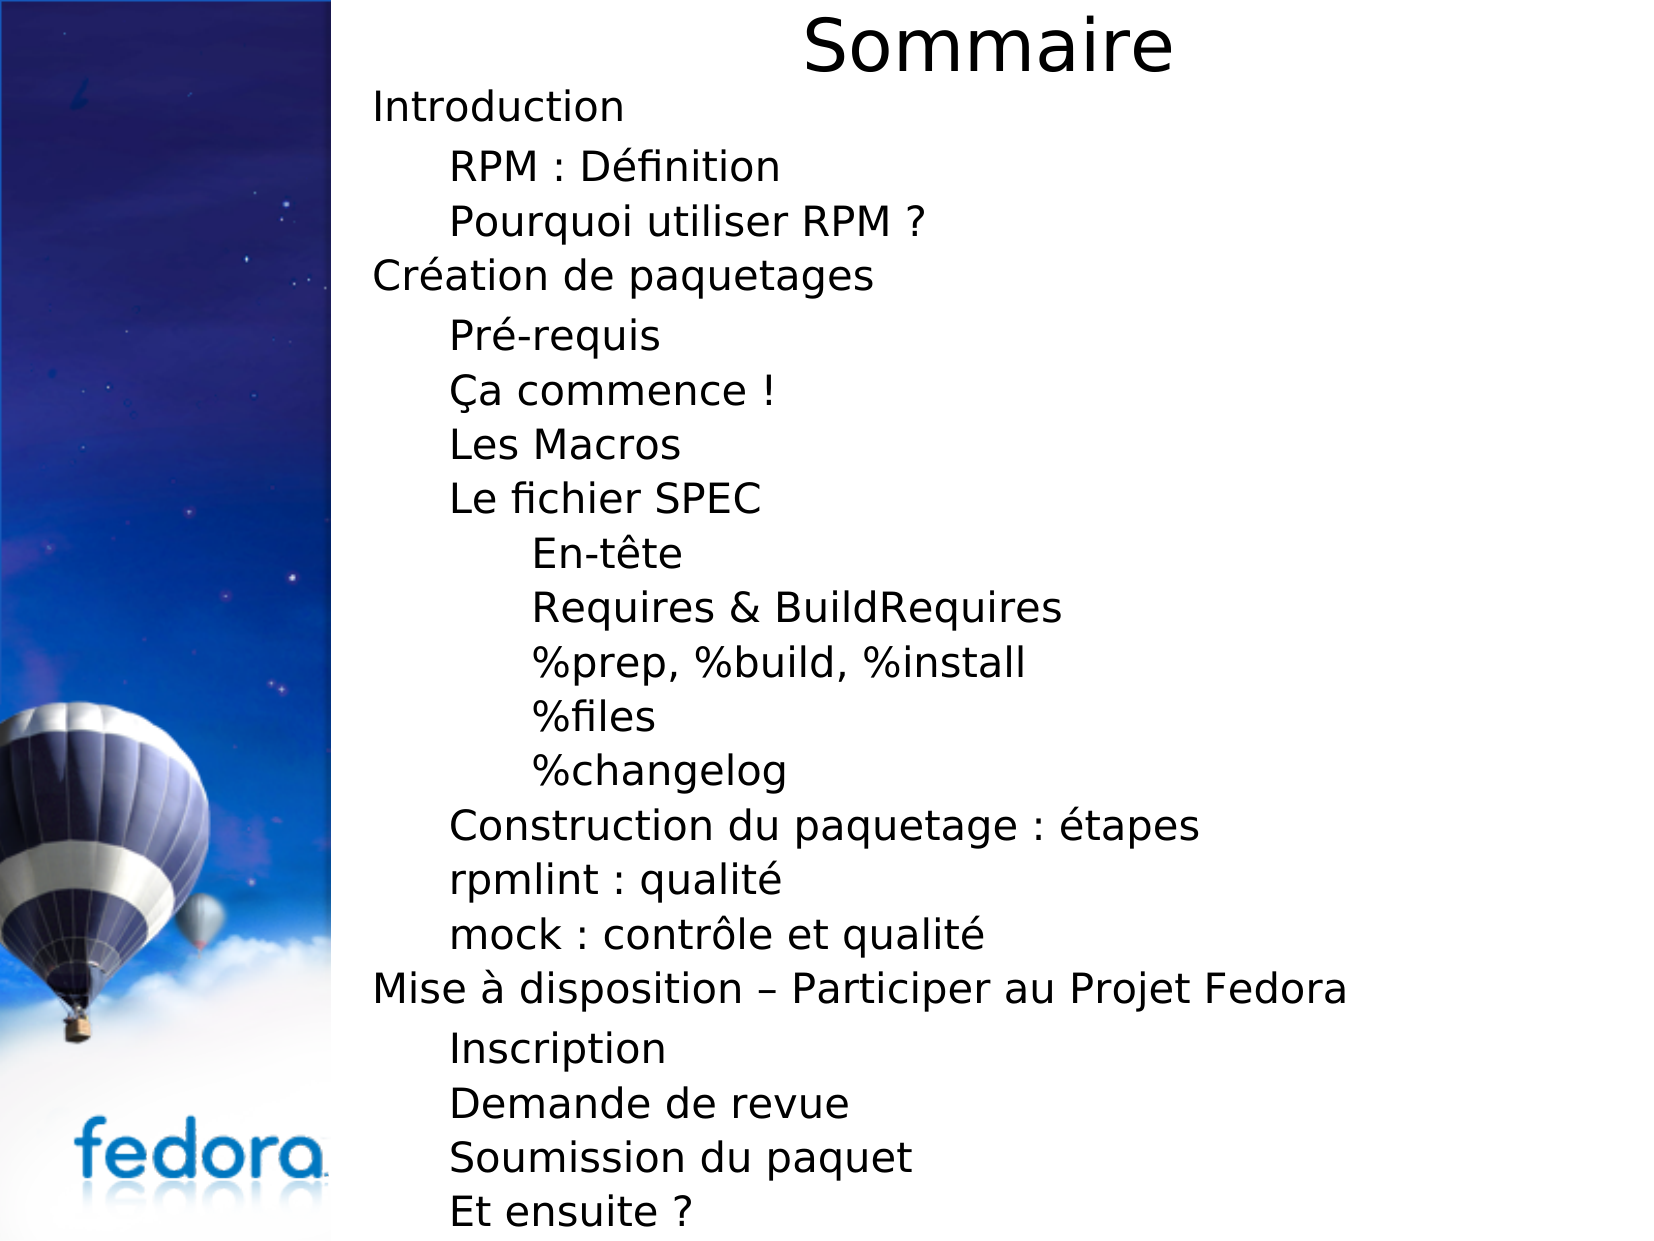

# Sommaire
Introduction
RPM : Définition
Pourquoi utiliser RPM ?
Création de paquetages
Pré-requis
Ça commence !
Les Macros
Le fichier SPEC
En-tête
Requires & BuildRequires
%prep, %build, %install
%files
%changelog
Construction du paquetage : étapes
rpmlint : qualité
mock : contrôle et qualité
Mise à disposition – Participer au Projet Fedora
Inscription
Demande de revue
Soumission du paquet
Et ensuite ?